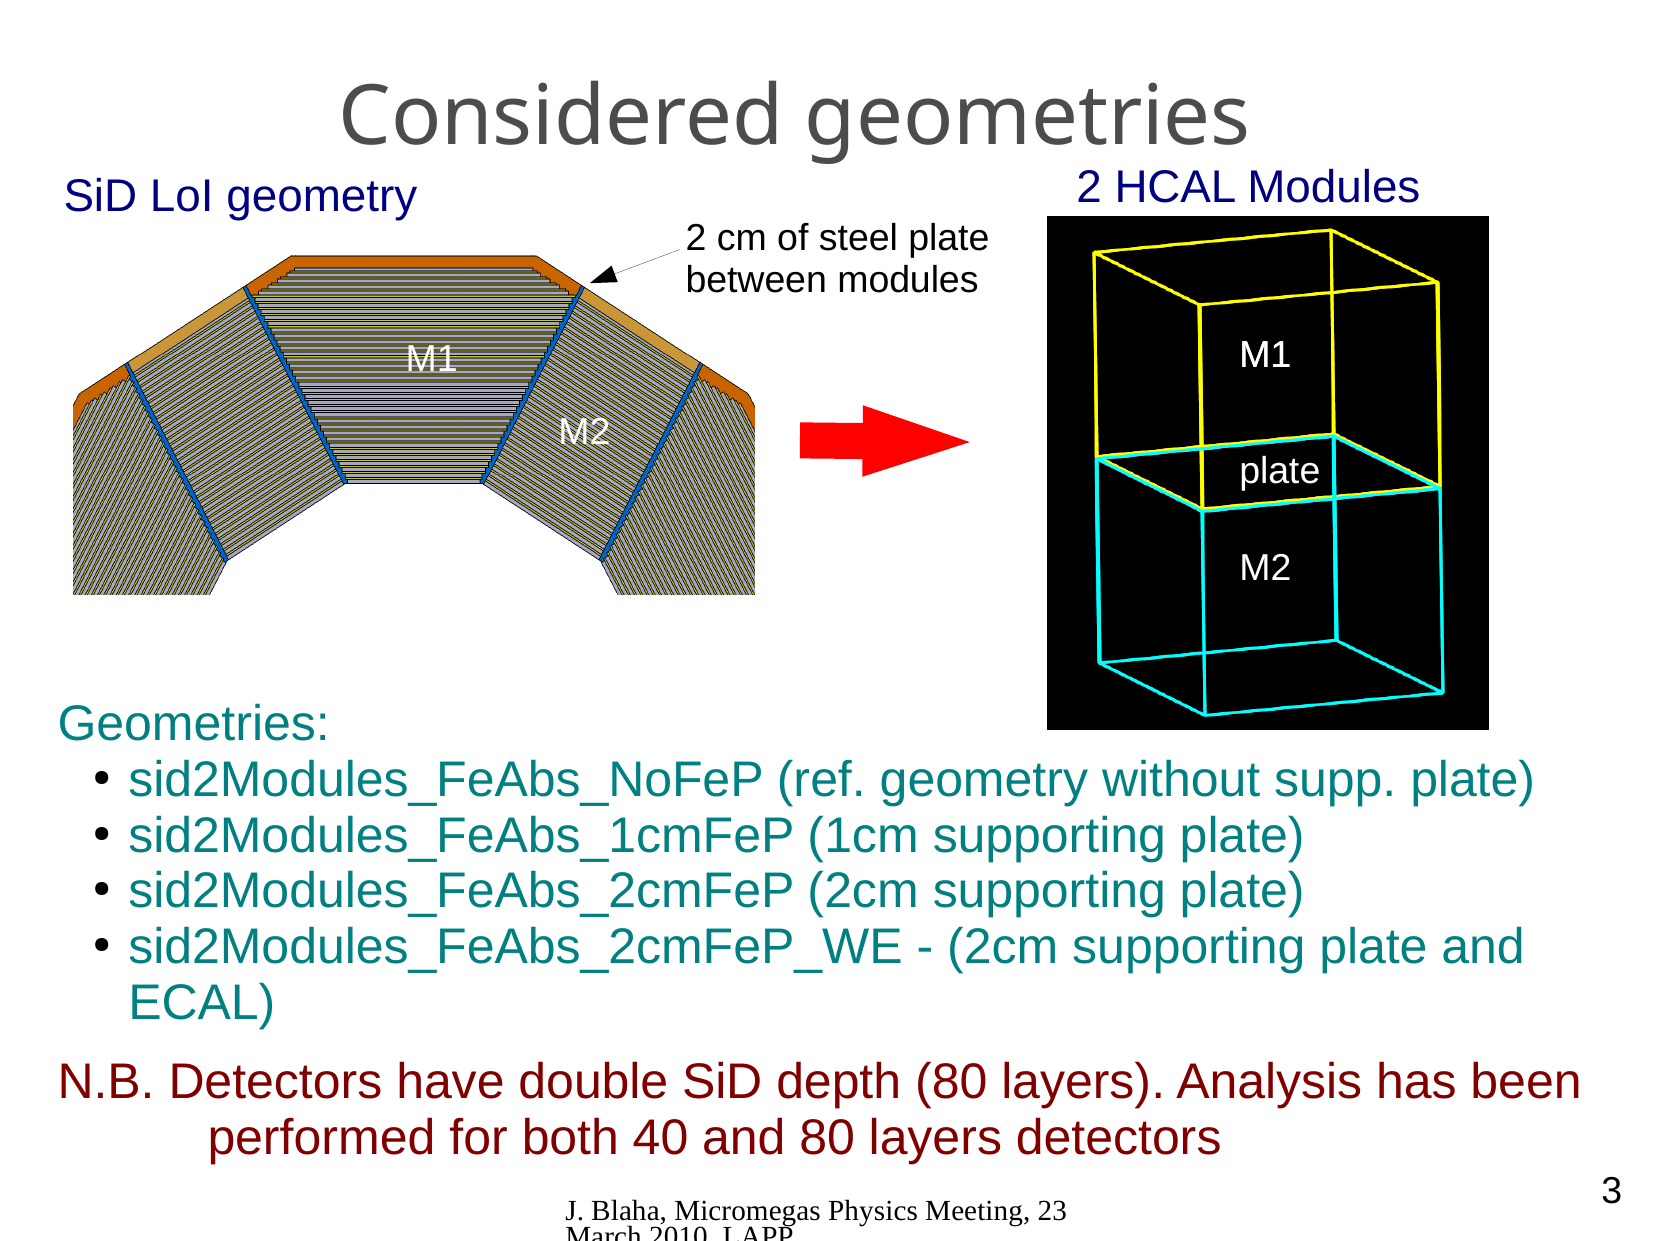

# Considered geometries
2 HCAL Modules
SiD LoI geometry
2 cm of steel plate
between modules
M1
M1
M1
M2
plate
M2
Geometries:
sid2Modules_FeAbs_NoFeP (ref. geometry without supp. plate)
sid2Modules_FeAbs_1cmFeP (1cm supporting plate)
sid2Modules_FeAbs_2cmFeP (2cm supporting plate)
sid2Modules_FeAbs_2cmFeP_WE - (2cm supporting plate and ECAL)
N.B. Detectors have double SiD depth (80 layers). Analysis has been 		performed for both 40 and 80 layers detectors
3
J. Blaha, Micromegas Physics Meeting, 23 March 2010, LAPP
Shower profile